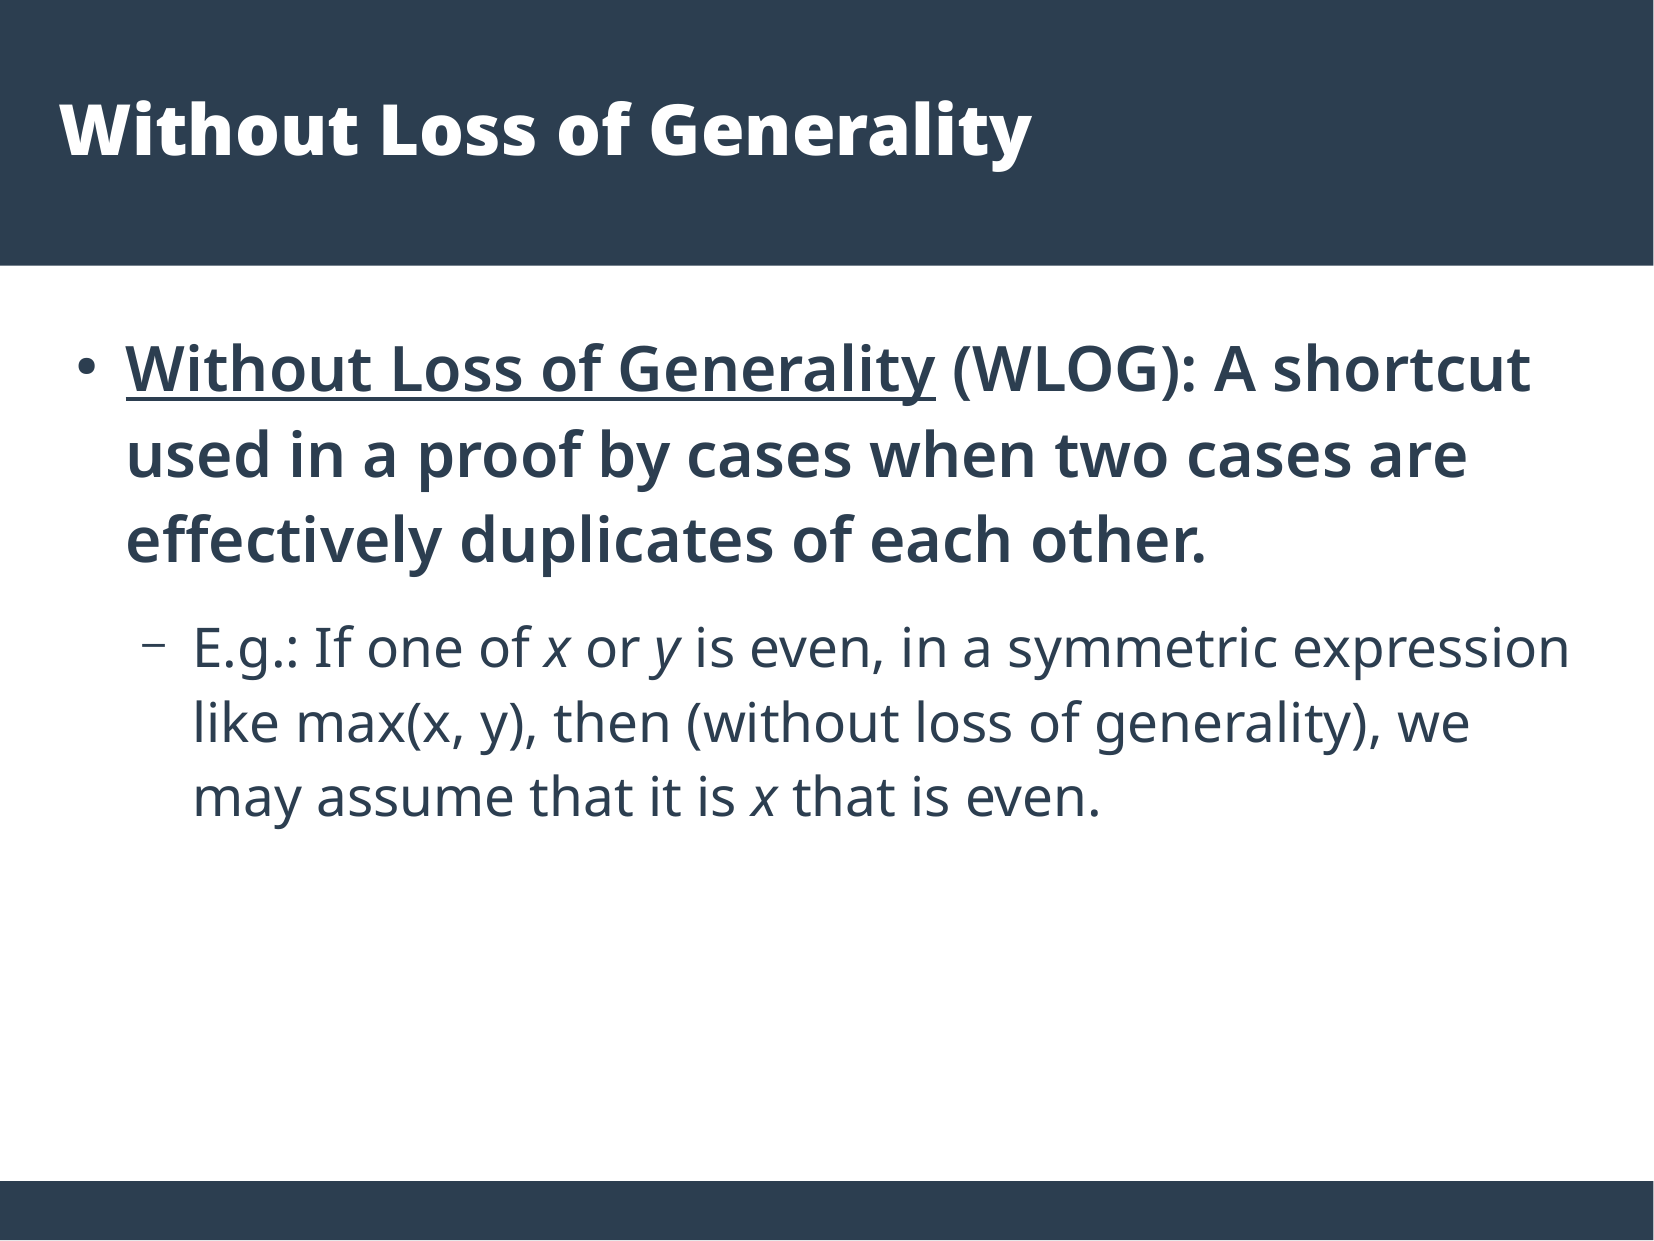

# Without Loss of Generality
Without Loss of Generality (WLOG): A shortcut used in a proof by cases when two cases are effectively duplicates of each other.
E.g.: If one of x or y is even, in a symmetric expression like max(x, y), then (without loss of generality), we may assume that it is x that is even.